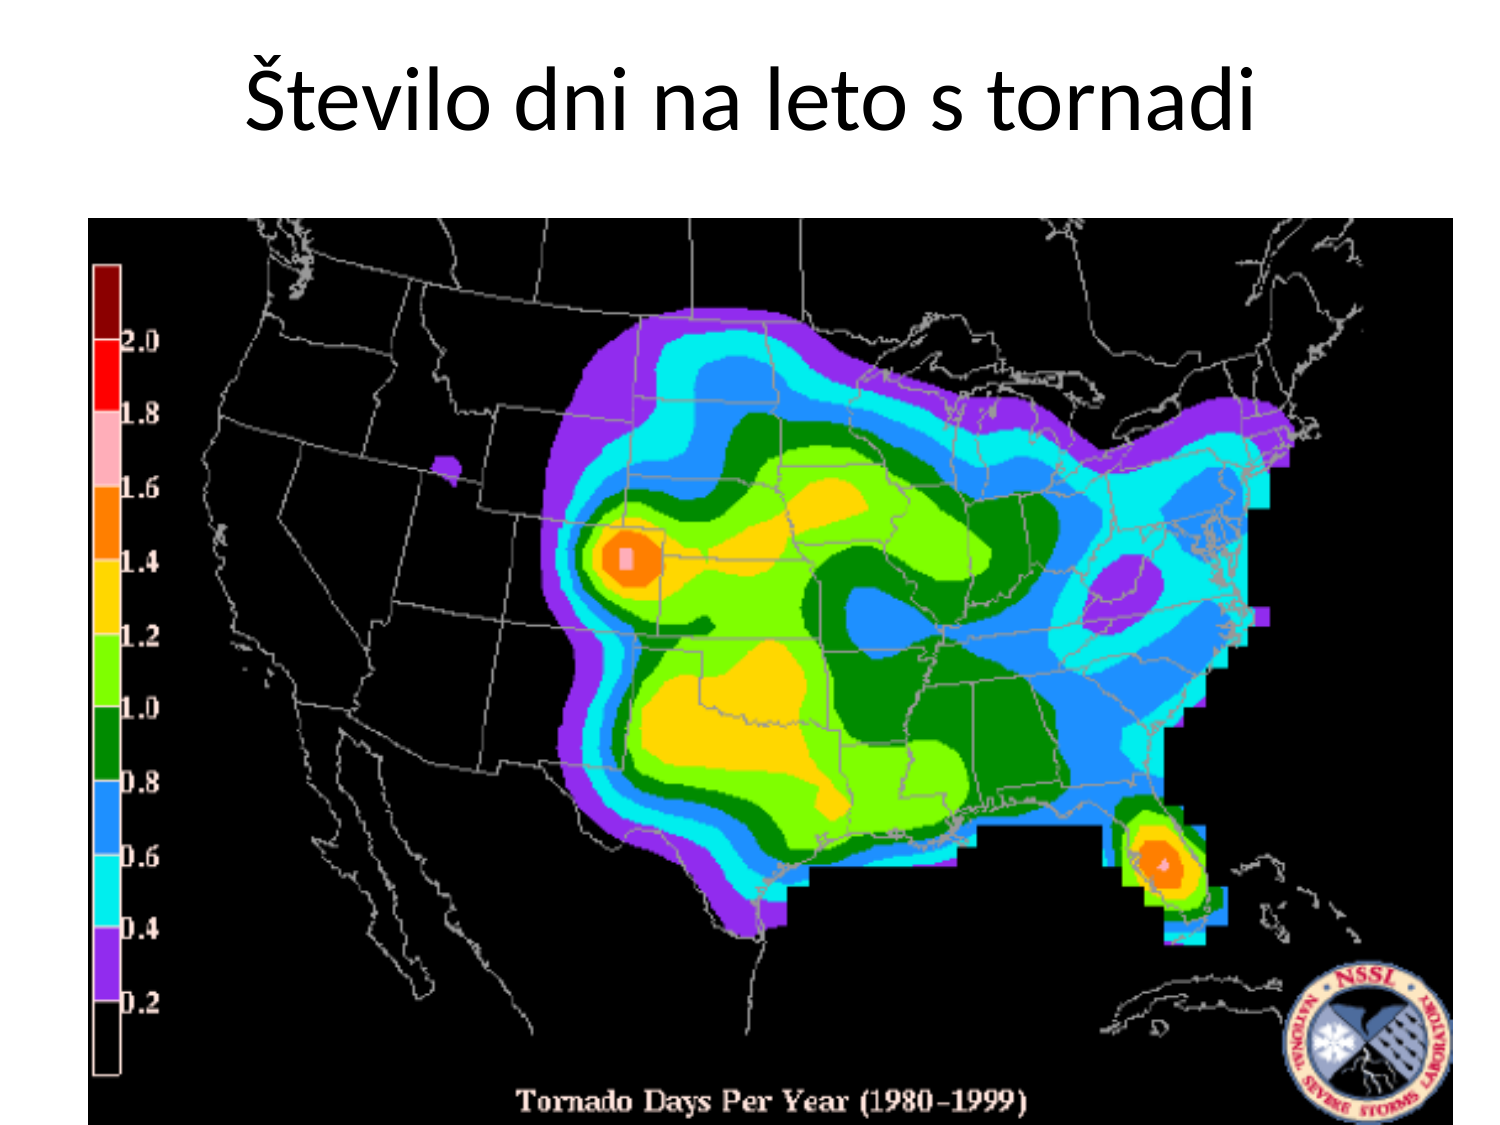

# Število dni na leto s tornadi